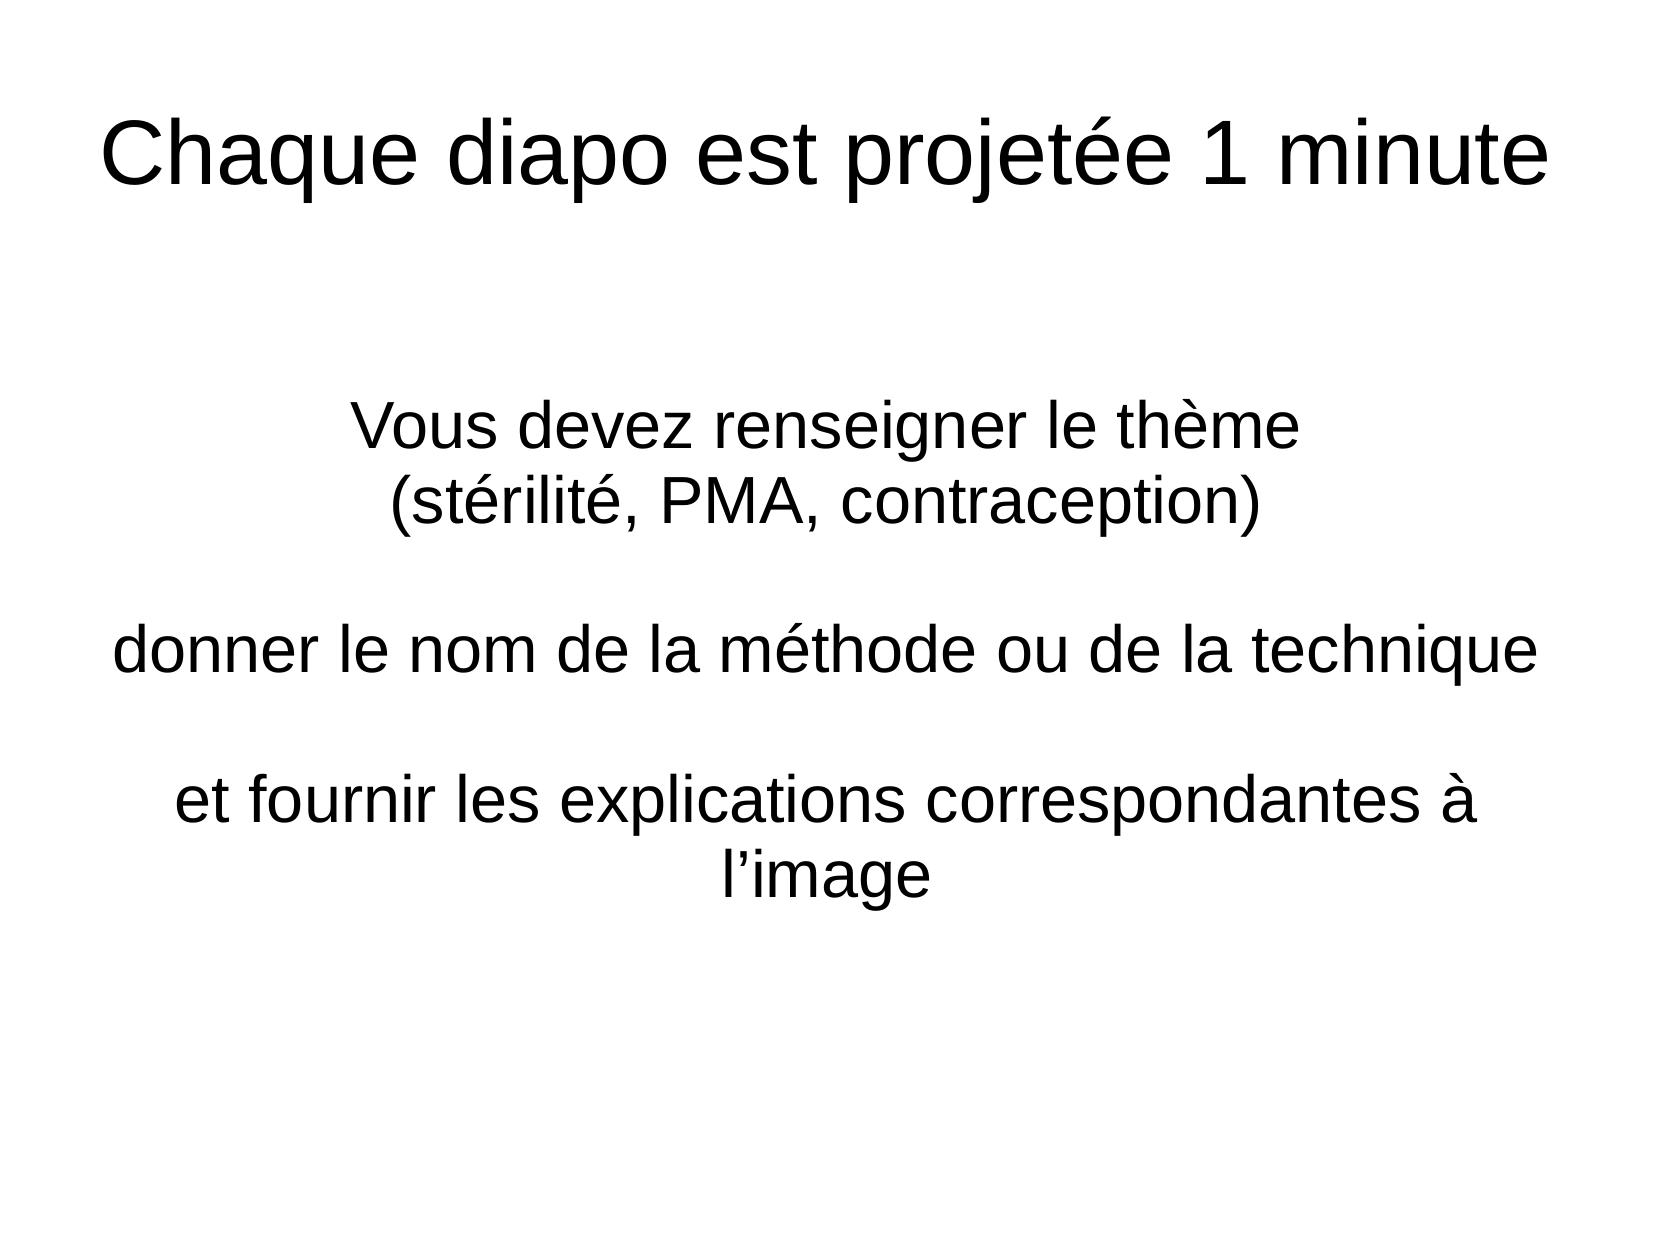

# Chaque diapo est projetée 1 minute
Vous devez renseigner le thème
(stérilité, PMA, contraception)
donner le nom de la méthode ou de la technique
et fournir les explications correspondantes à l’image